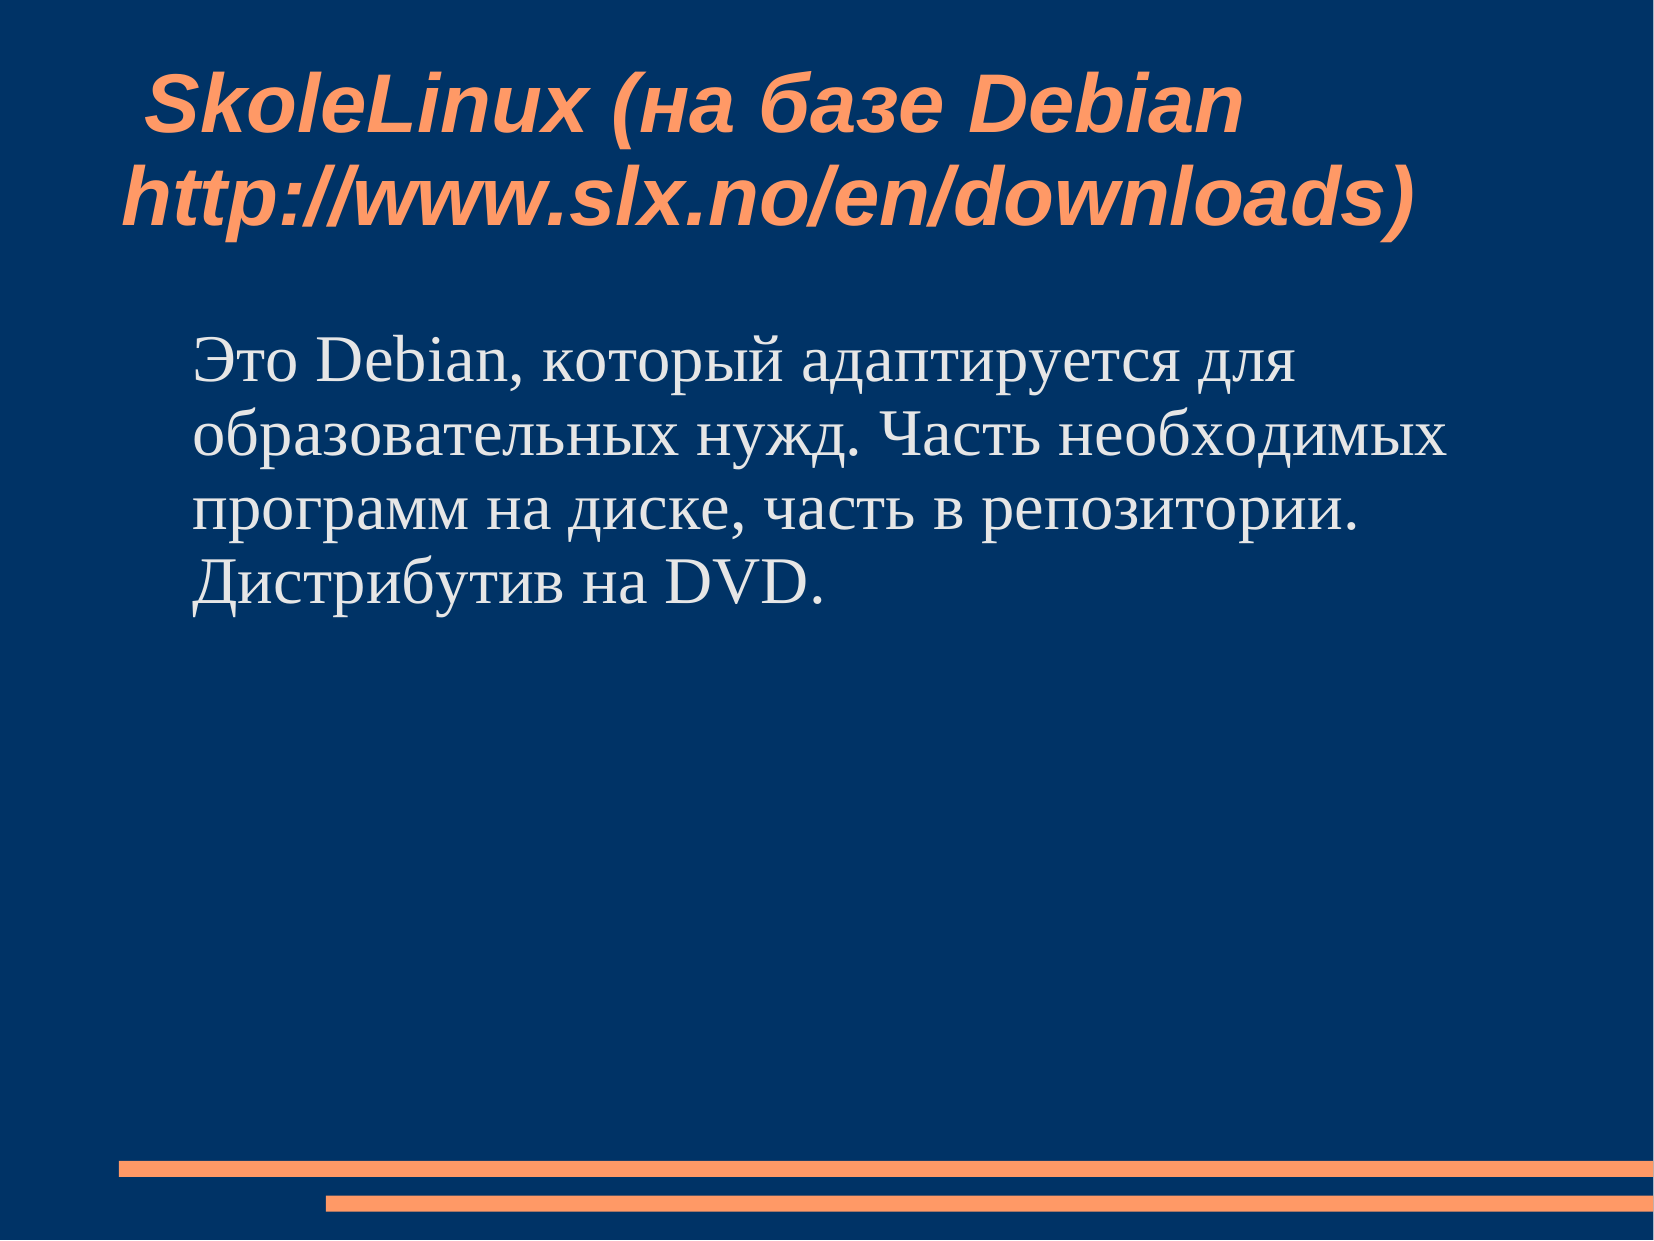

# SkoleLinux (на базе Debian http://www.slx.no/en/downloads)
Это Debian, который адаптируется для образовательных нужд. Часть необходимых программ на диске, часть в репозитории. Дистрибутив на DVD.